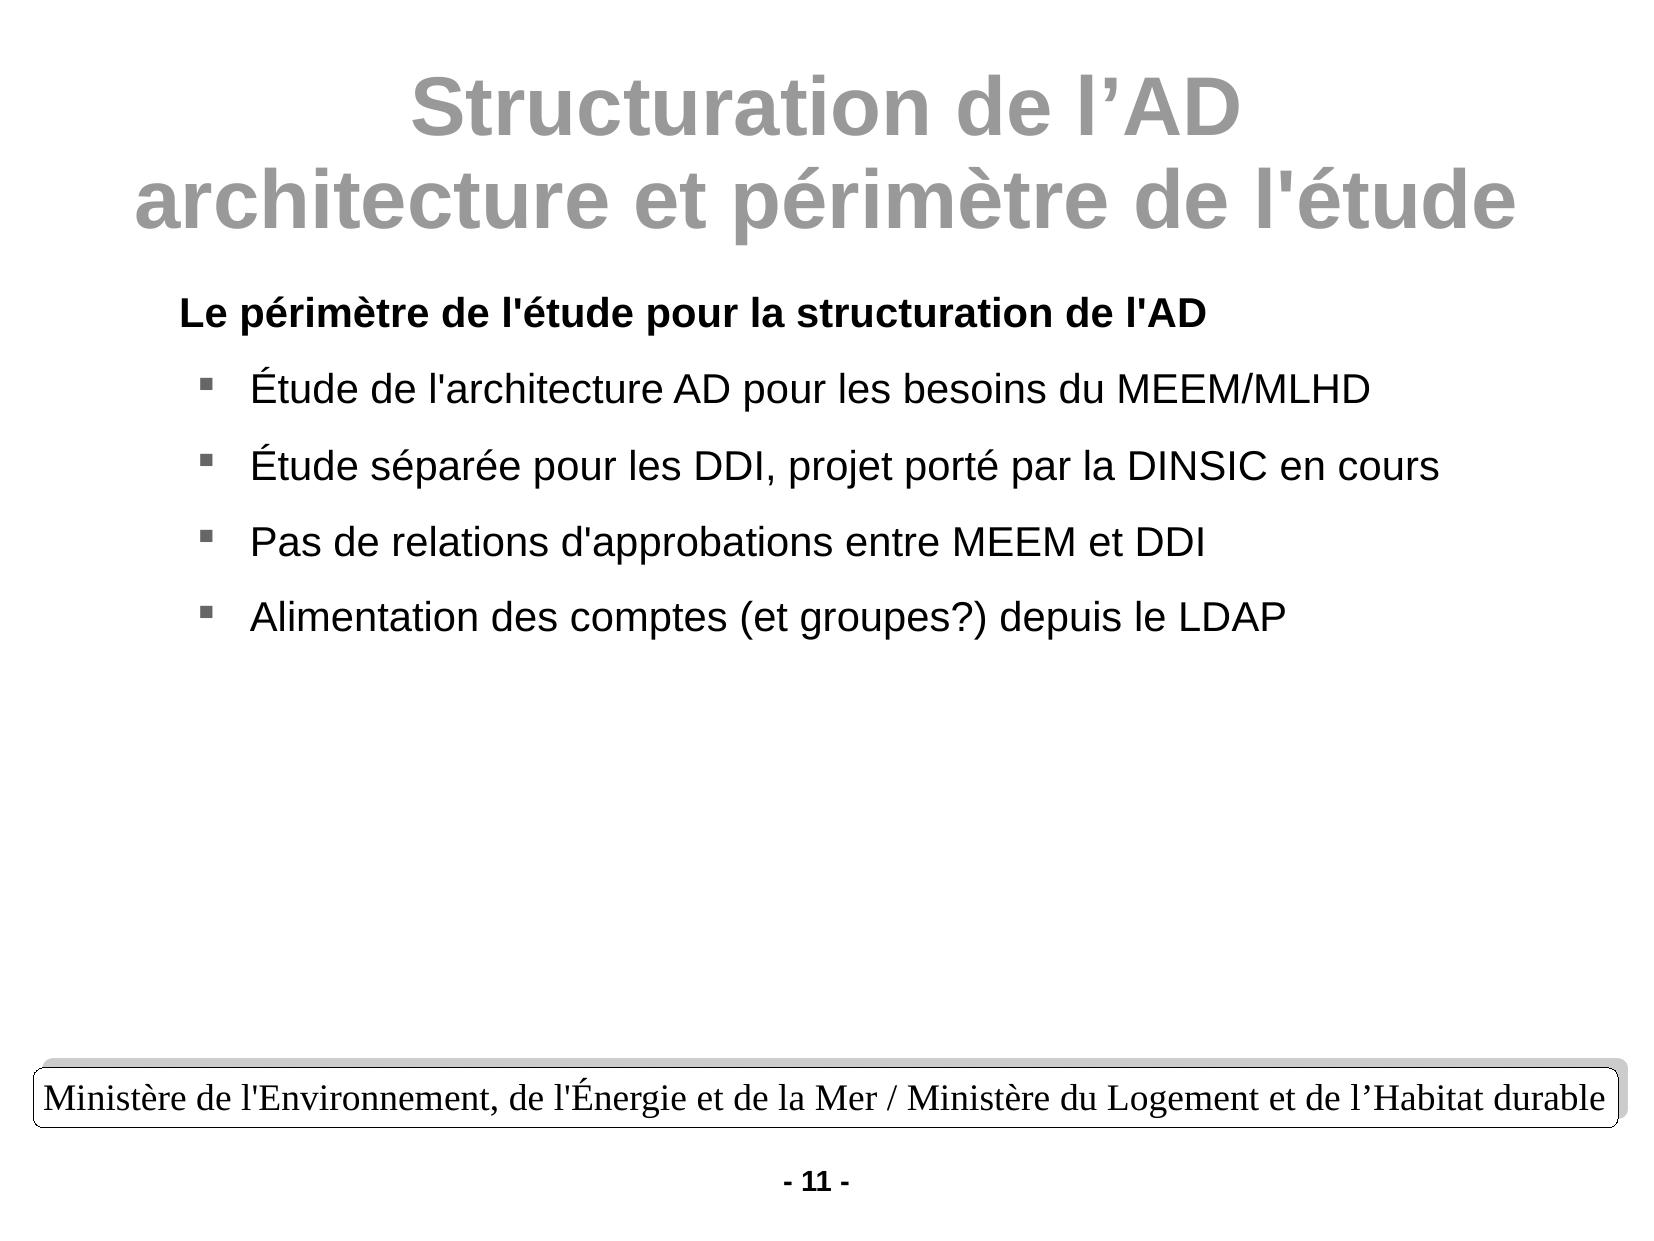

# Structuration de l’AD architecture et périmètre de l'étude
Le périmètre de l'étude pour la structuration de l'AD
Étude de l'architecture AD pour les besoins du MEEM/MLHD
Étude séparée pour les DDI, projet porté par la DINSIC en cours
Pas de relations d'approbations entre MEEM et DDI
Alimentation des comptes (et groupes?) depuis le LDAP